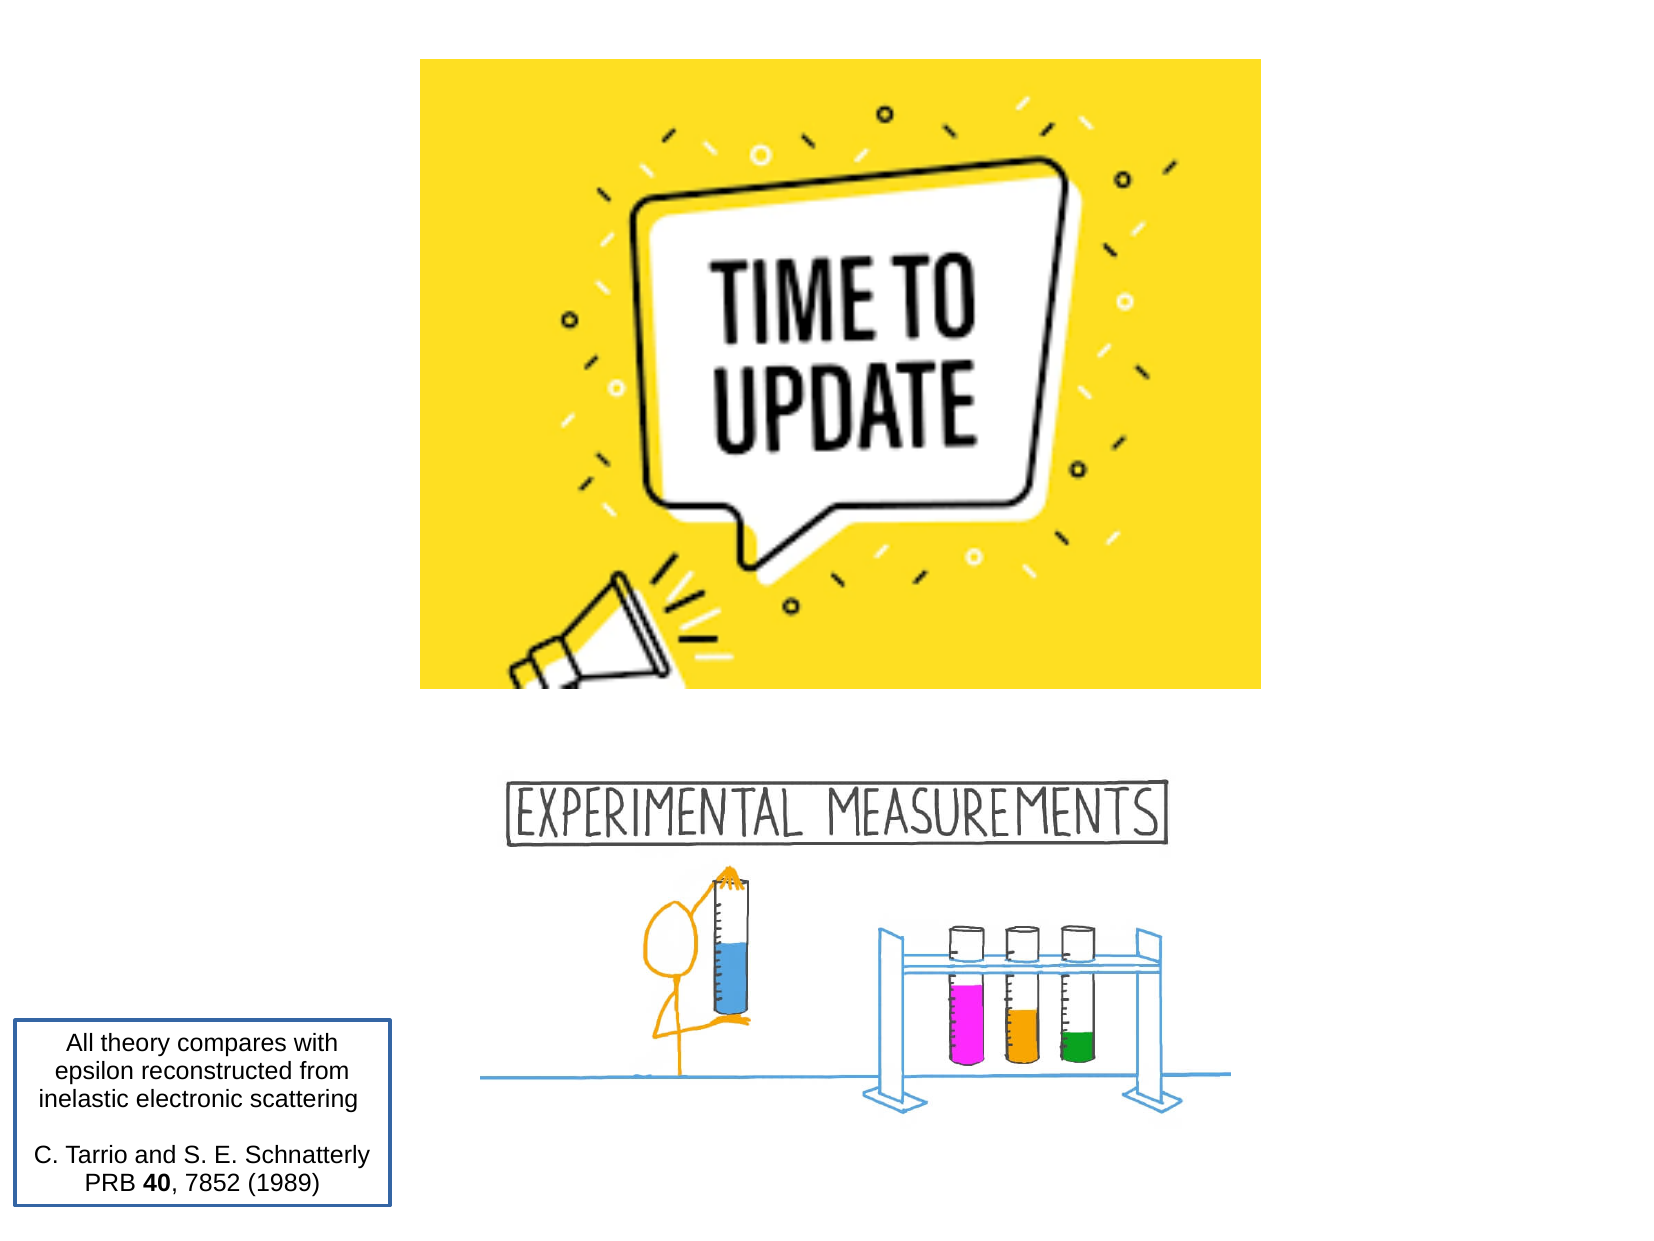

All theory compares with epsilon reconstructed from inelastic electronic scattering
C. Tarrio and S. E. Schnatterly PRB 40, 7852 (1989)